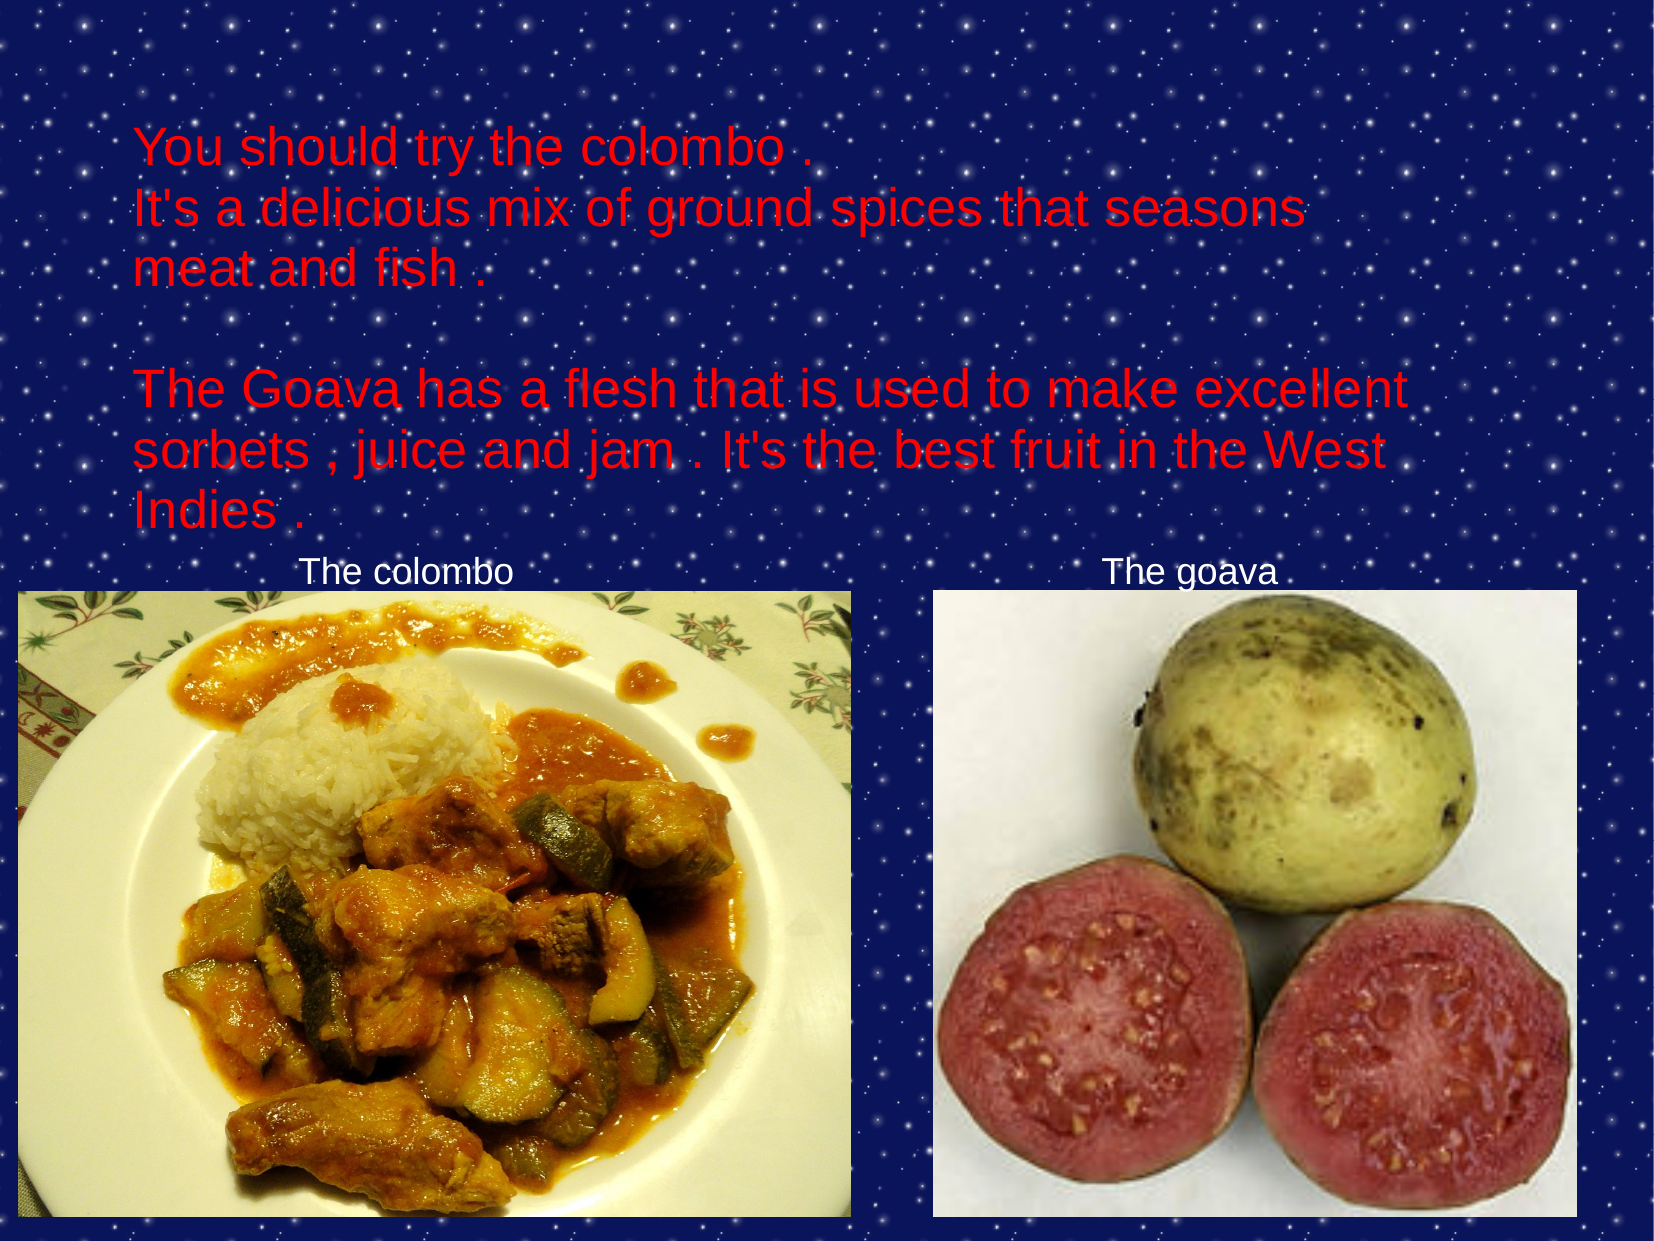

You should try the colombo .
It's a delicious mix of ground spices that seasons meat and fish .
The Goava has a flesh that is used to make excellent sorbets , juice and jam . It's the best fruit in the West Indies .
The colombo
The goava